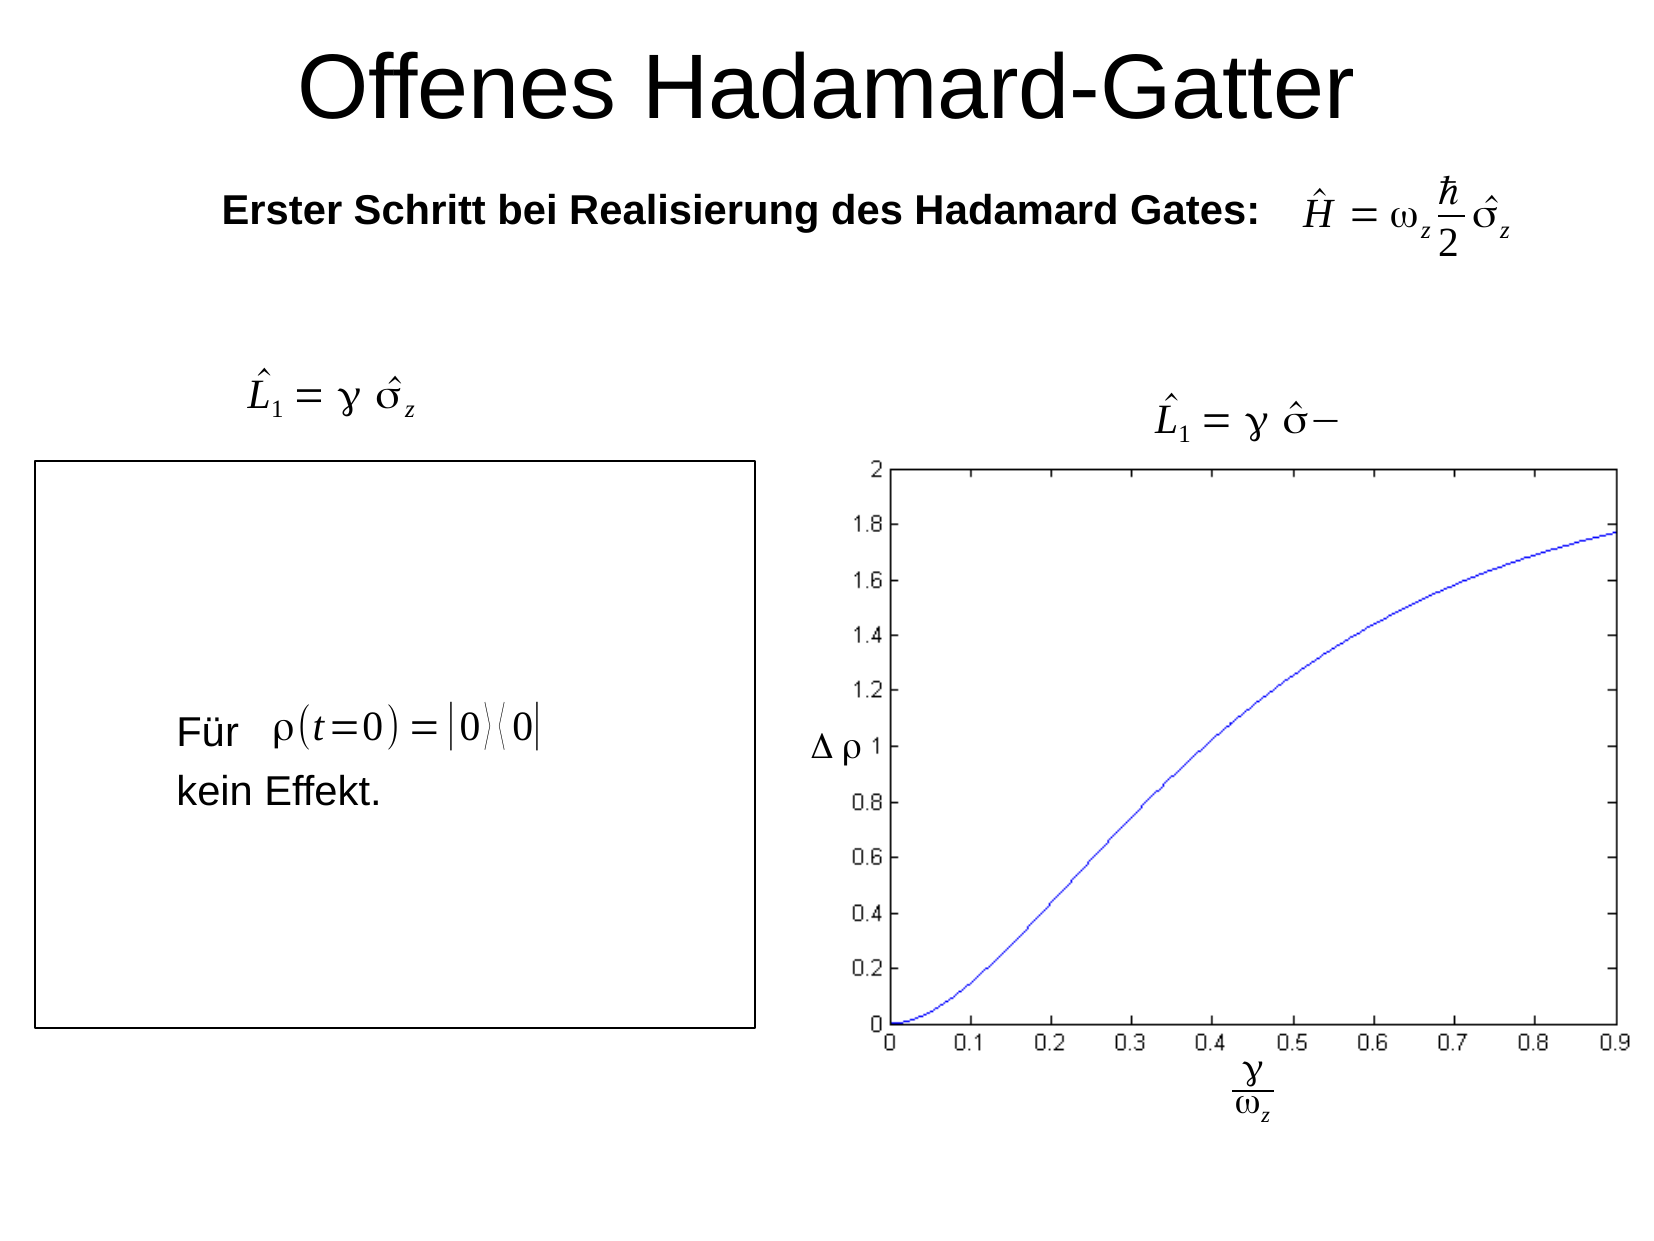

# Offenes Hadamard-Gatter
Erster Schritt bei Realisierung des Hadamard Gates:
Für
kein Effekt.